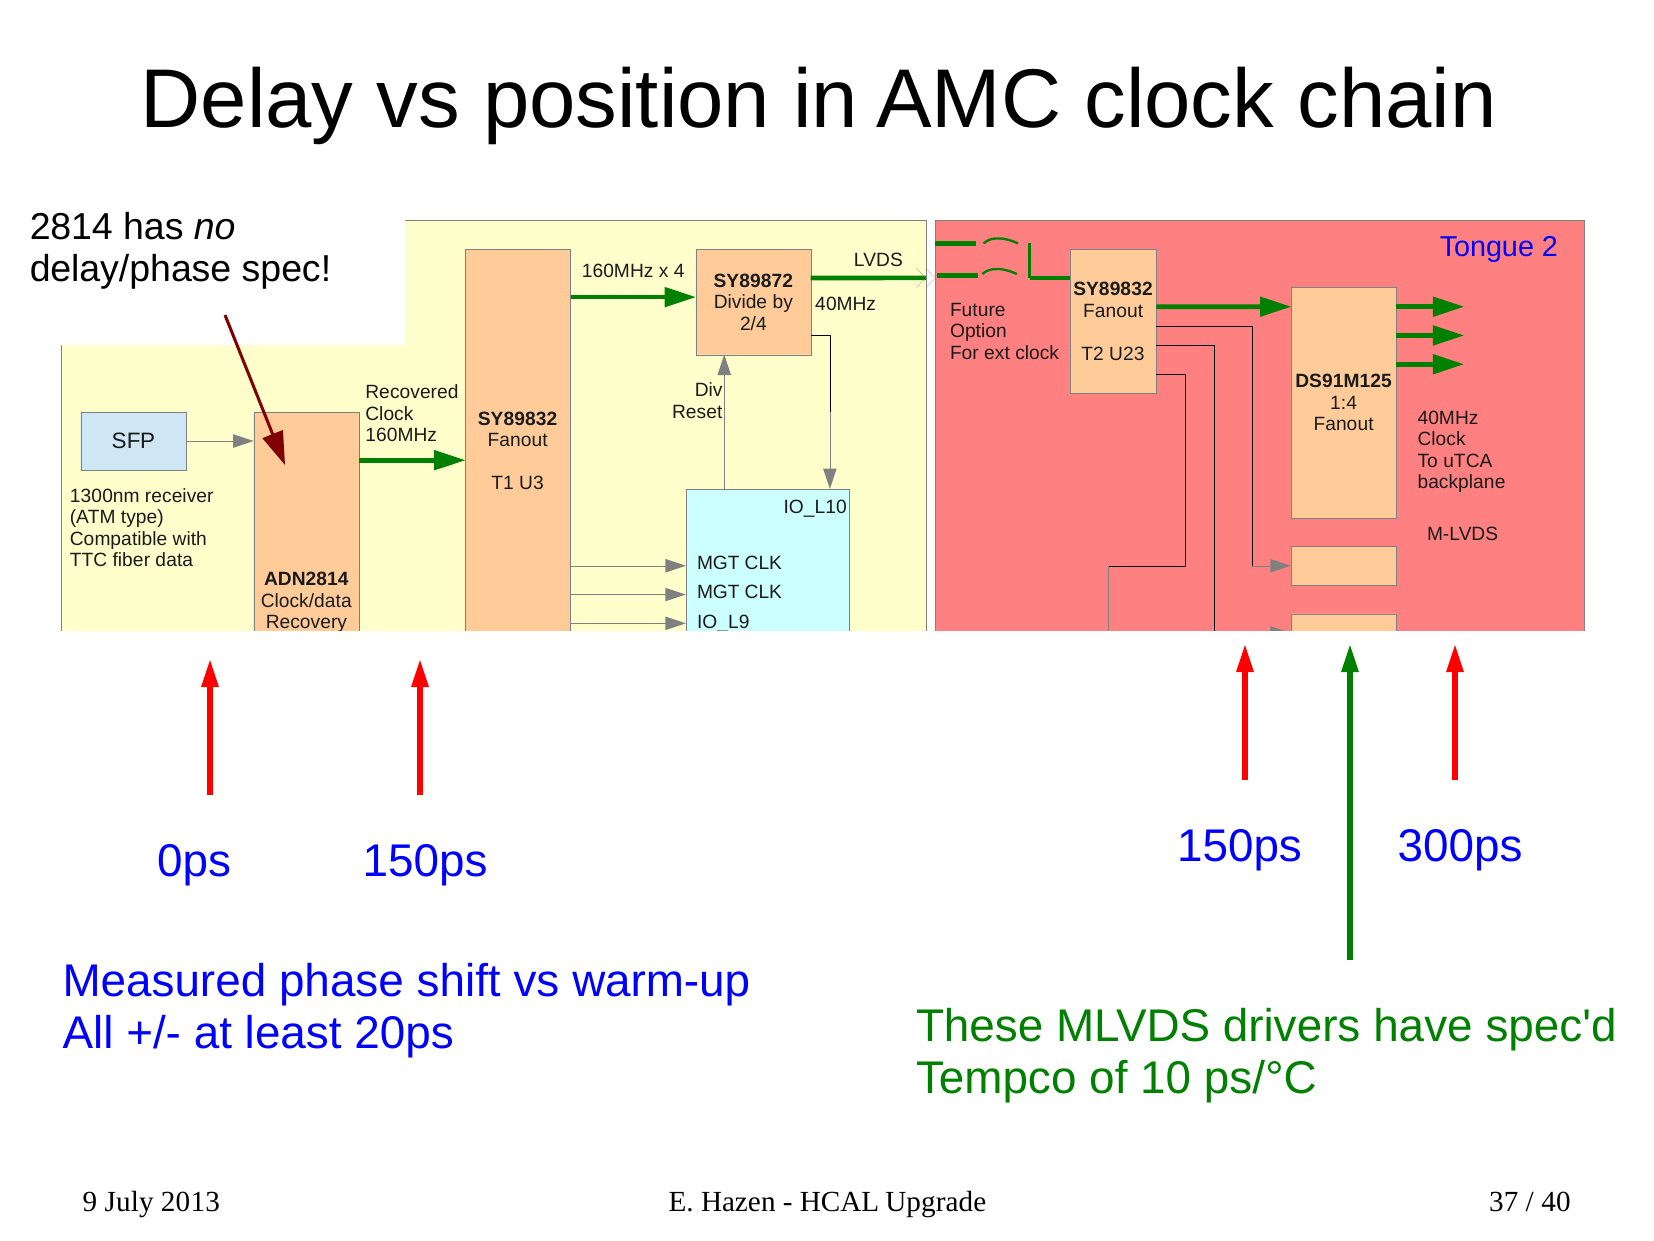

# Delay vs position in AMC clock chain
2814 has no
delay/phase spec!
150ps
300ps
0ps
150ps
Measured phase shift vs warm-up
All +/- at least 20ps
These MLVDS drivers have spec'd
Tempco of 10 ps/°C
9 July 2013
E. Hazen - HCAL Upgrade
37